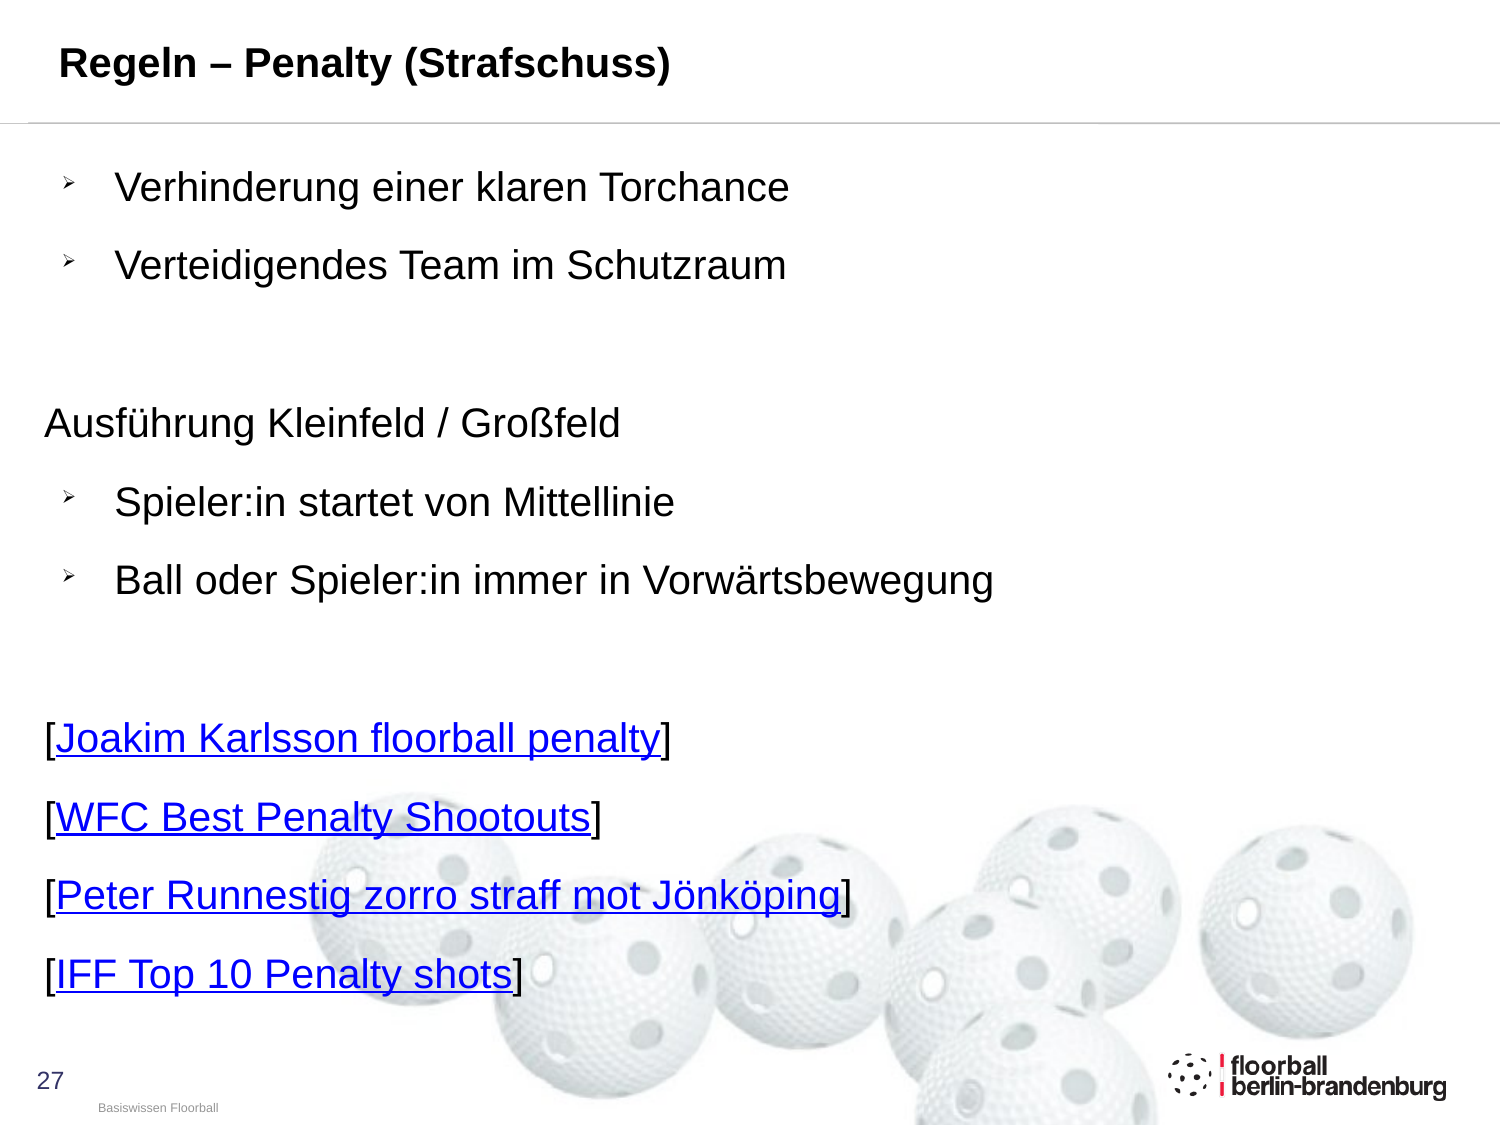

Regeln – Penalty (Strafschuss)
Verhinderung einer klaren Torchance
Verteidigendes Team im Schutzraum
Ausführung Kleinfeld / Großfeld
Spieler:in startet von Mittellinie
Ball oder Spieler:in immer in Vorwärtsbewegung
[Joakim Karlsson floorball penalty]
[WFC Best Penalty Shootouts]
[Peter Runnestig zorro straff mot Jönköping]
[IFF Top 10 Penalty shots]